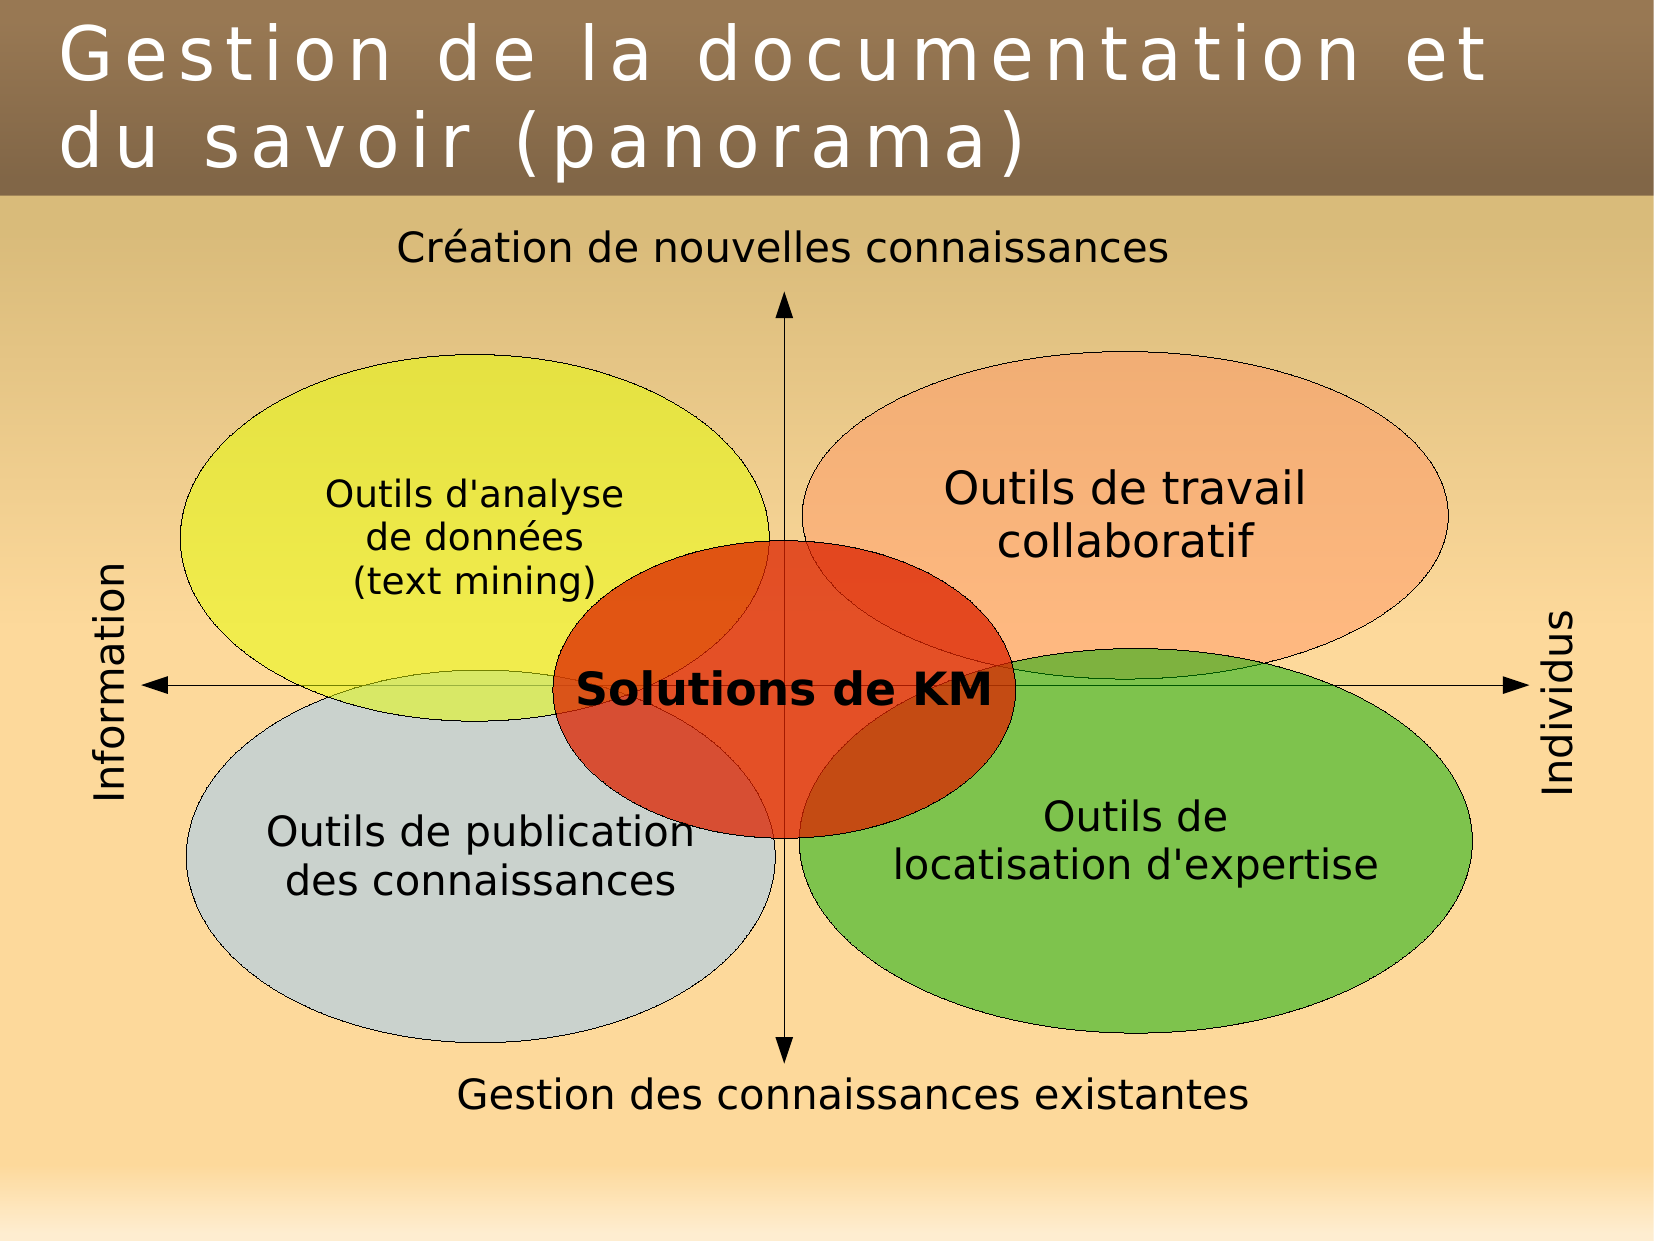

# Gestion de la documentation et du savoir (panorama)
Création de nouvelles connaissances
Outils de travail
collaboratif
Outils d'analyse
de données
(text mining)
Individus
Solutions de KM
Information
Outils de
locatisation d'expertise
Outils de publication
des connaissances
Gestion des connaissances existantes